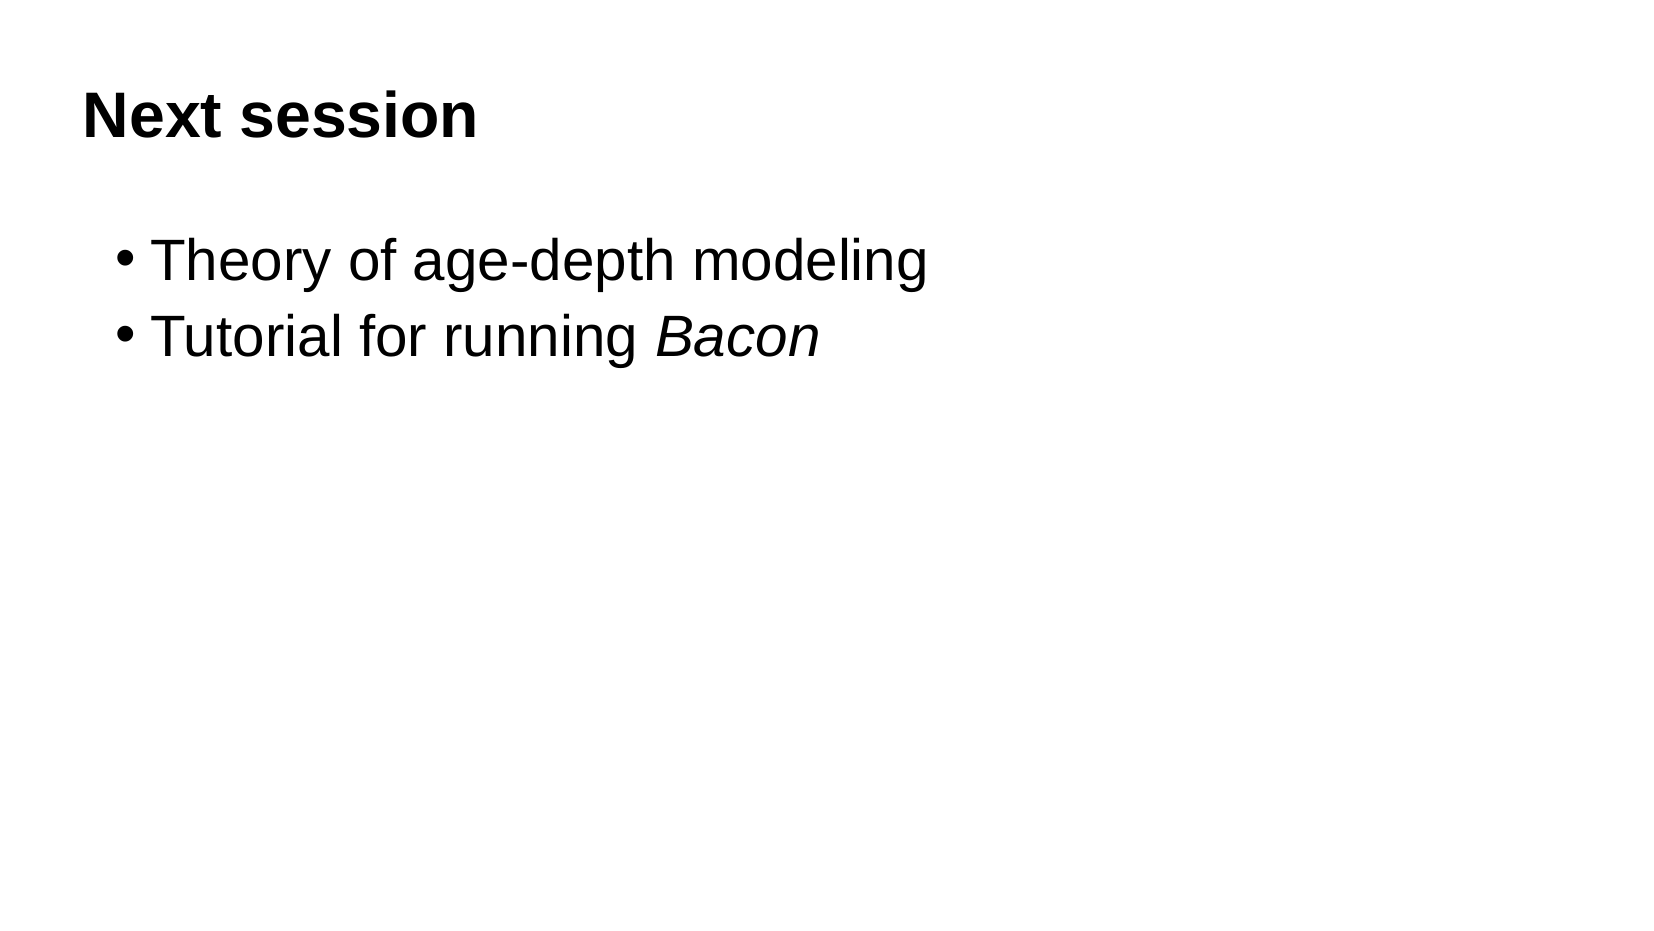

Next session
Theory of age-depth modeling
Tutorial for running Bacon